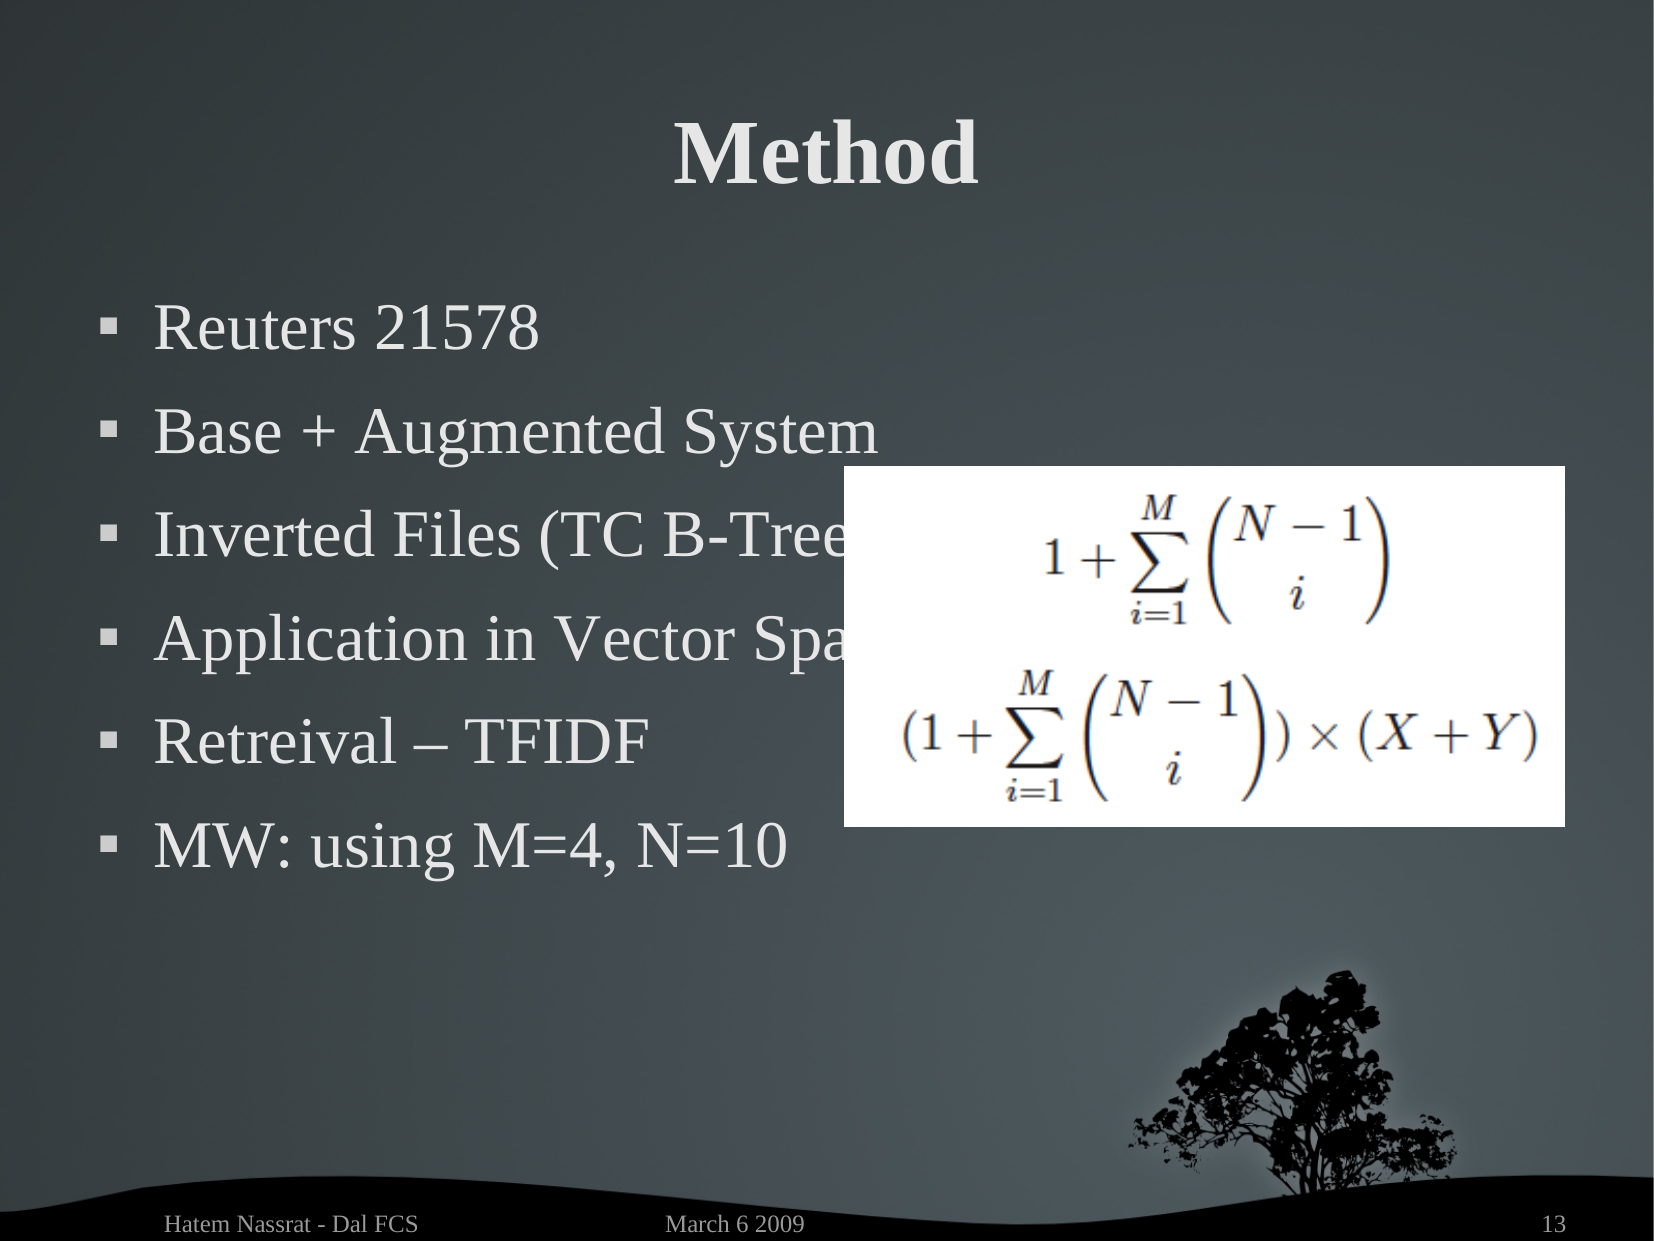

# Method
Reuters 21578
Base + Augmented System
Inverted Files (TC B-Tree)
Application in Vector Space
Retreival – TFIDF
MW: using M=4, N=10
Hatem Nassrat - Dal FCS
March 6 2009
13